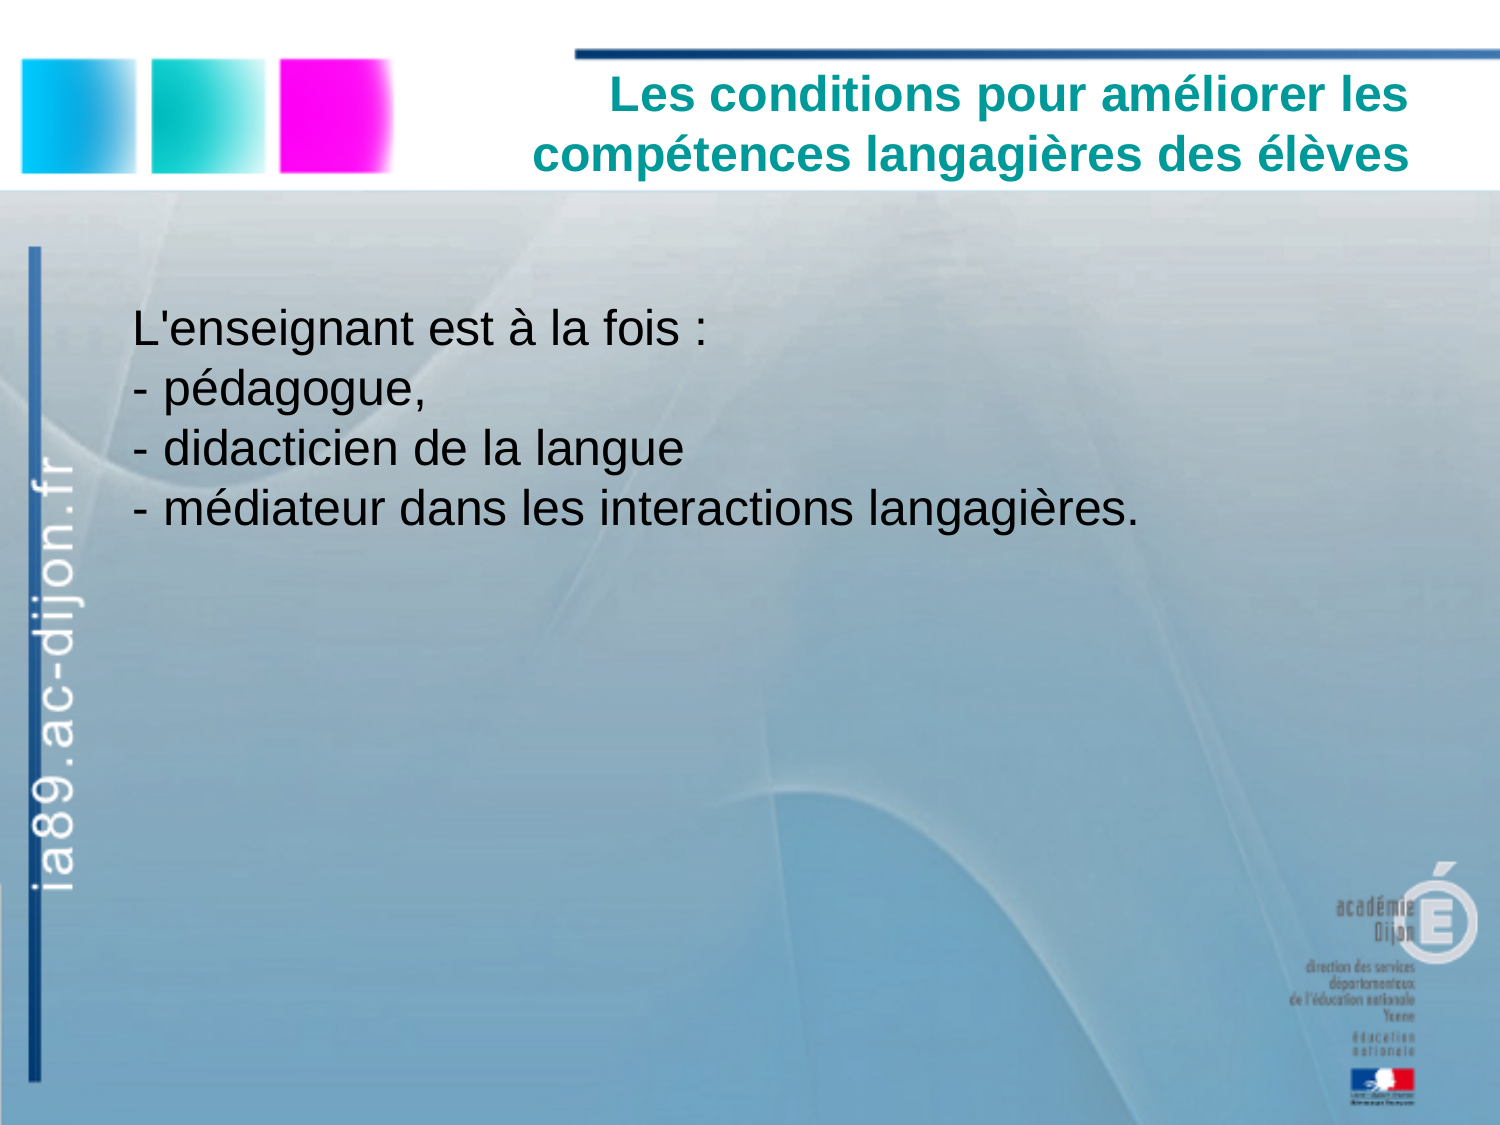

# Les conditions pour améliorer les compétences langagières des élèves
L'enseignant est à la fois :
- pédagogue,
- didacticien de la langue
- médiateur dans les interactions langagières.